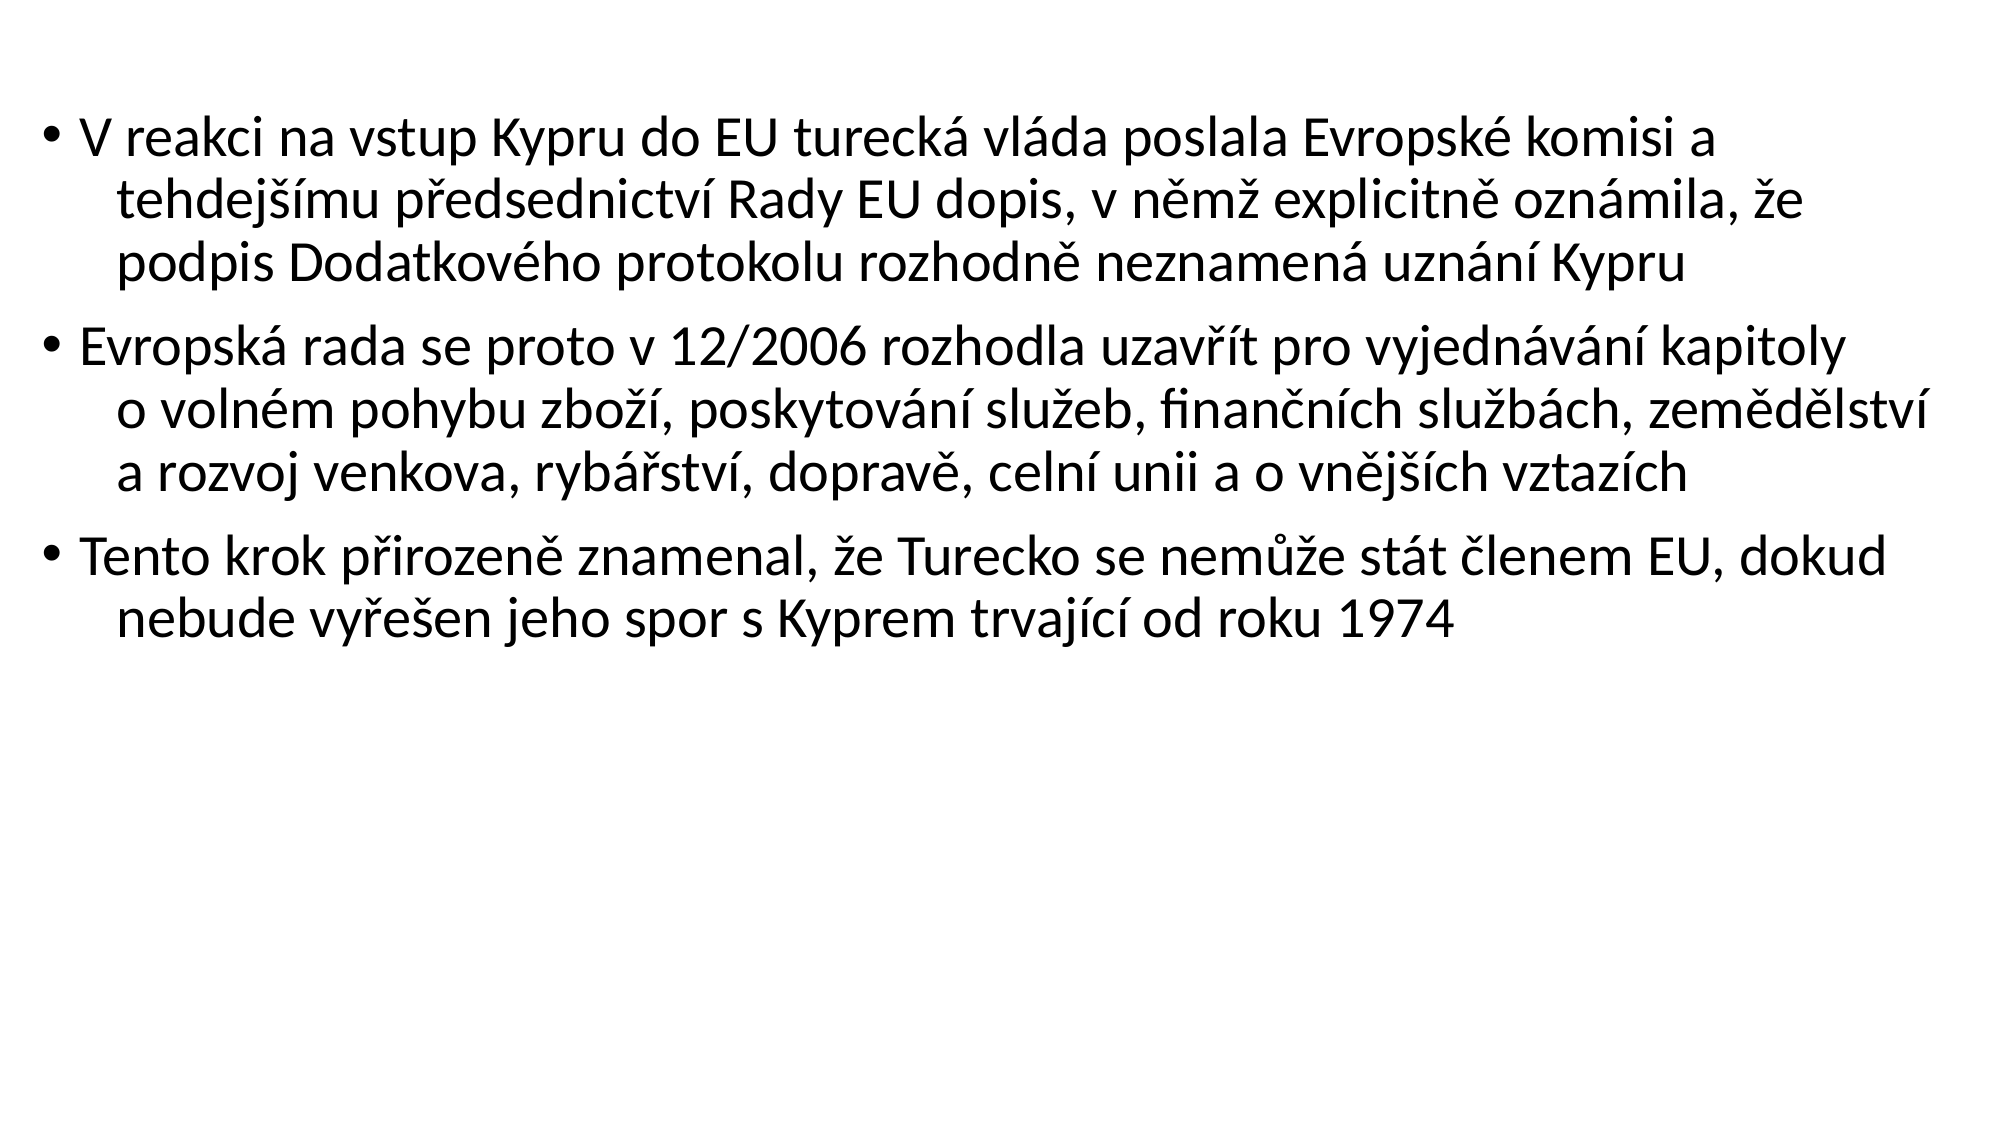

#
V reakci na vstup Kypru do EU turecká vláda poslala Evropské komisi a tehdejšímu předsednictví Rady EU dopis, v němž explicitně oznámila, že podpis Dodatkového protokolu rozhodně neznamená uznání Kypru
Evropská rada se proto v 12/2006 rozhodla uzavřít pro vyjednávání kapitoly o volném pohybu zboží, poskytování služeb, finančních službách, zemědělství a rozvoj venkova, rybářství, dopravě, celní unii a o vnějších vztazích
Tento krok přirozeně znamenal, že Turecko se nemůže stát členem EU, dokud nebude vyřešen jeho spor s Kyprem trvající od roku 1974